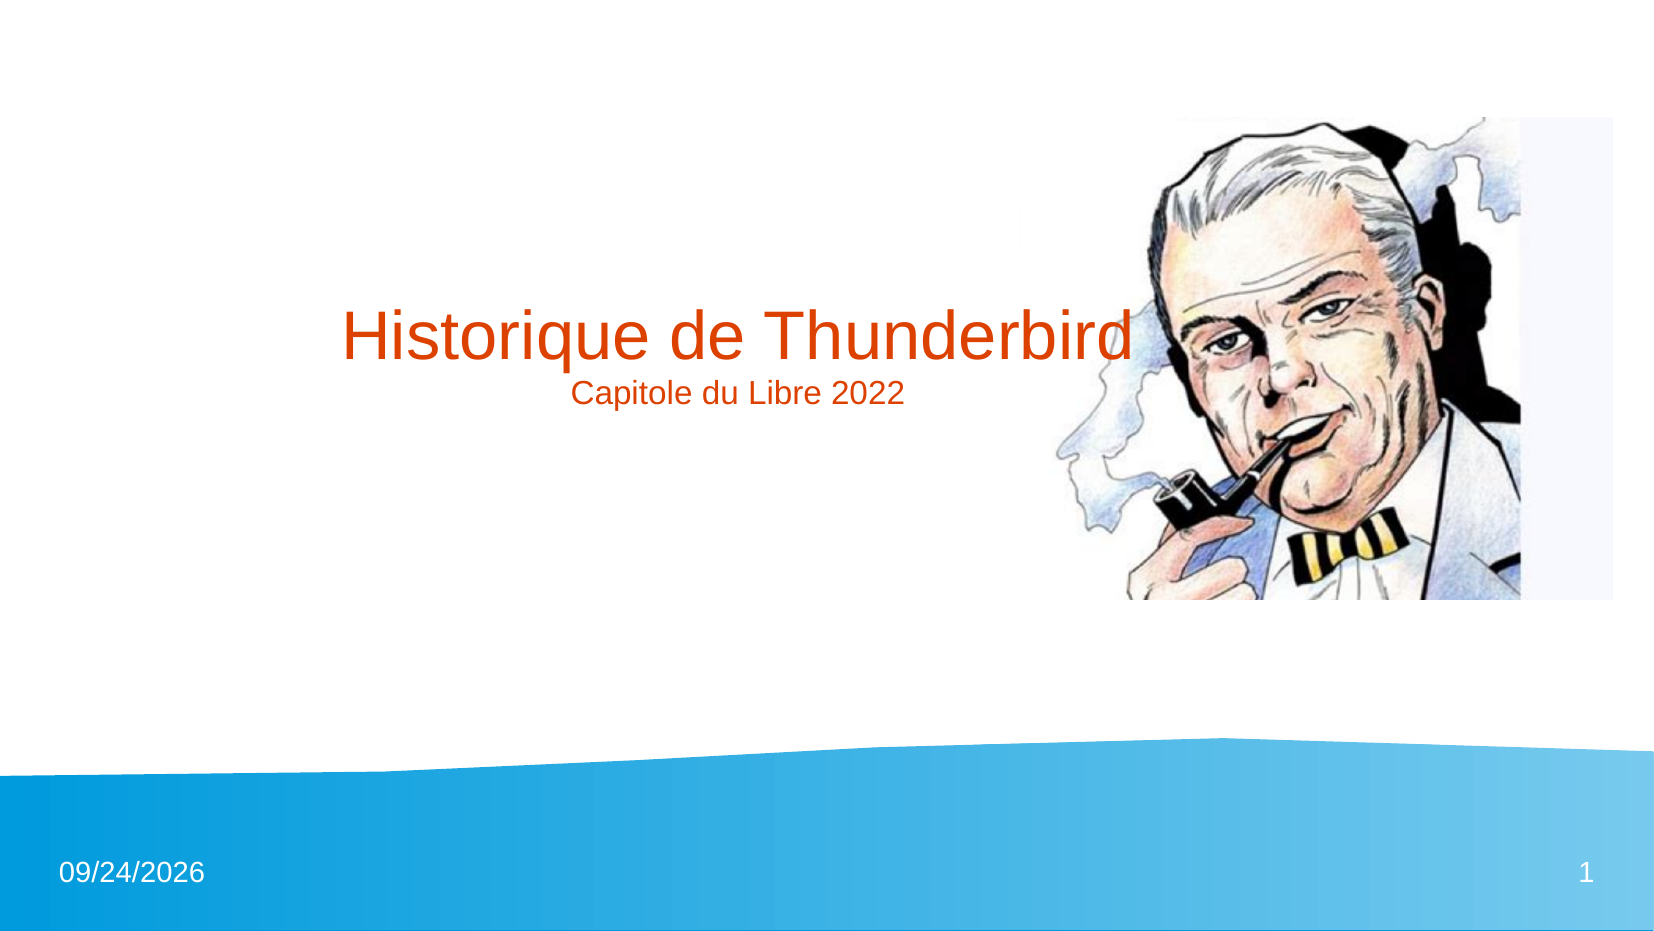

# Historique de Thunderbird Capitole du Libre 2022